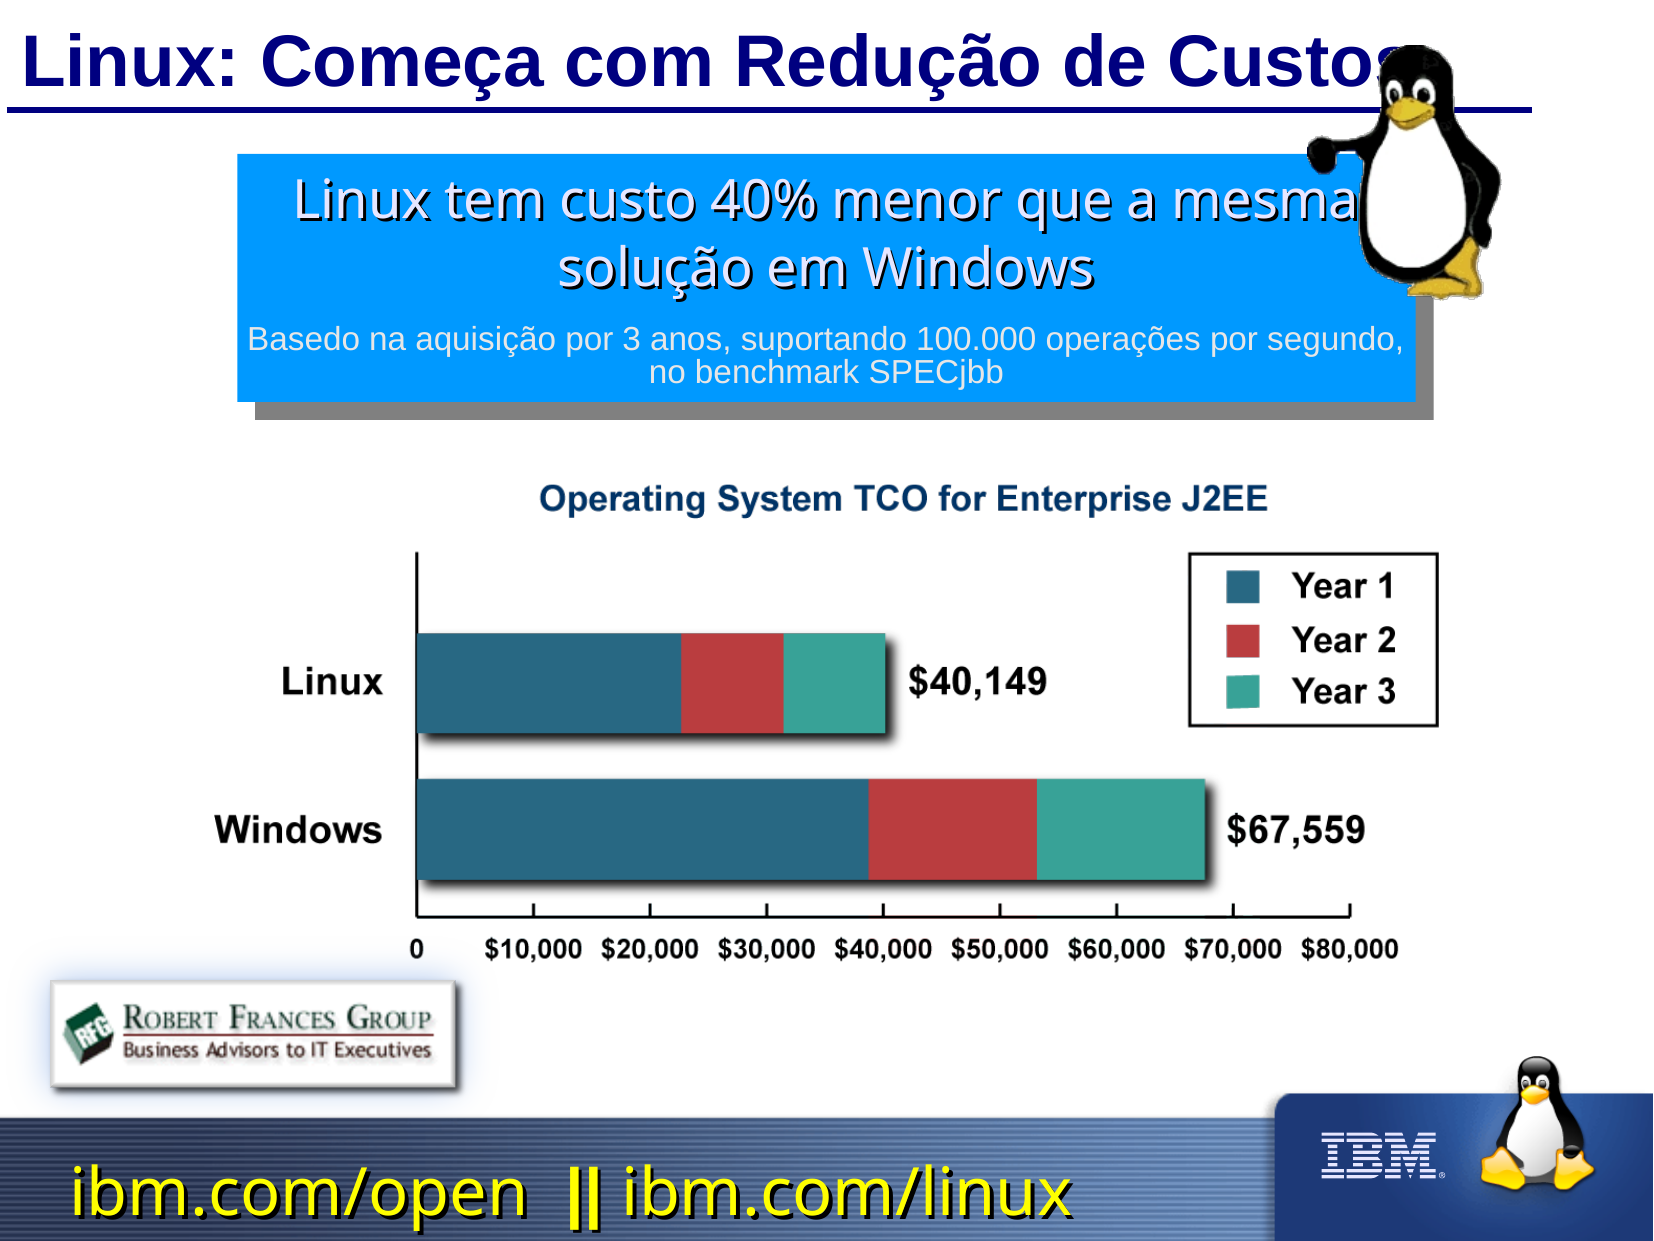

Linux: Começa com Redução de Custos
Linux tem custo 40% menor que a mesma solução em Windows
Basedo na aquisição por 3 anos, suportando 100.000 operações por segundo, no benchmark SPECjbb